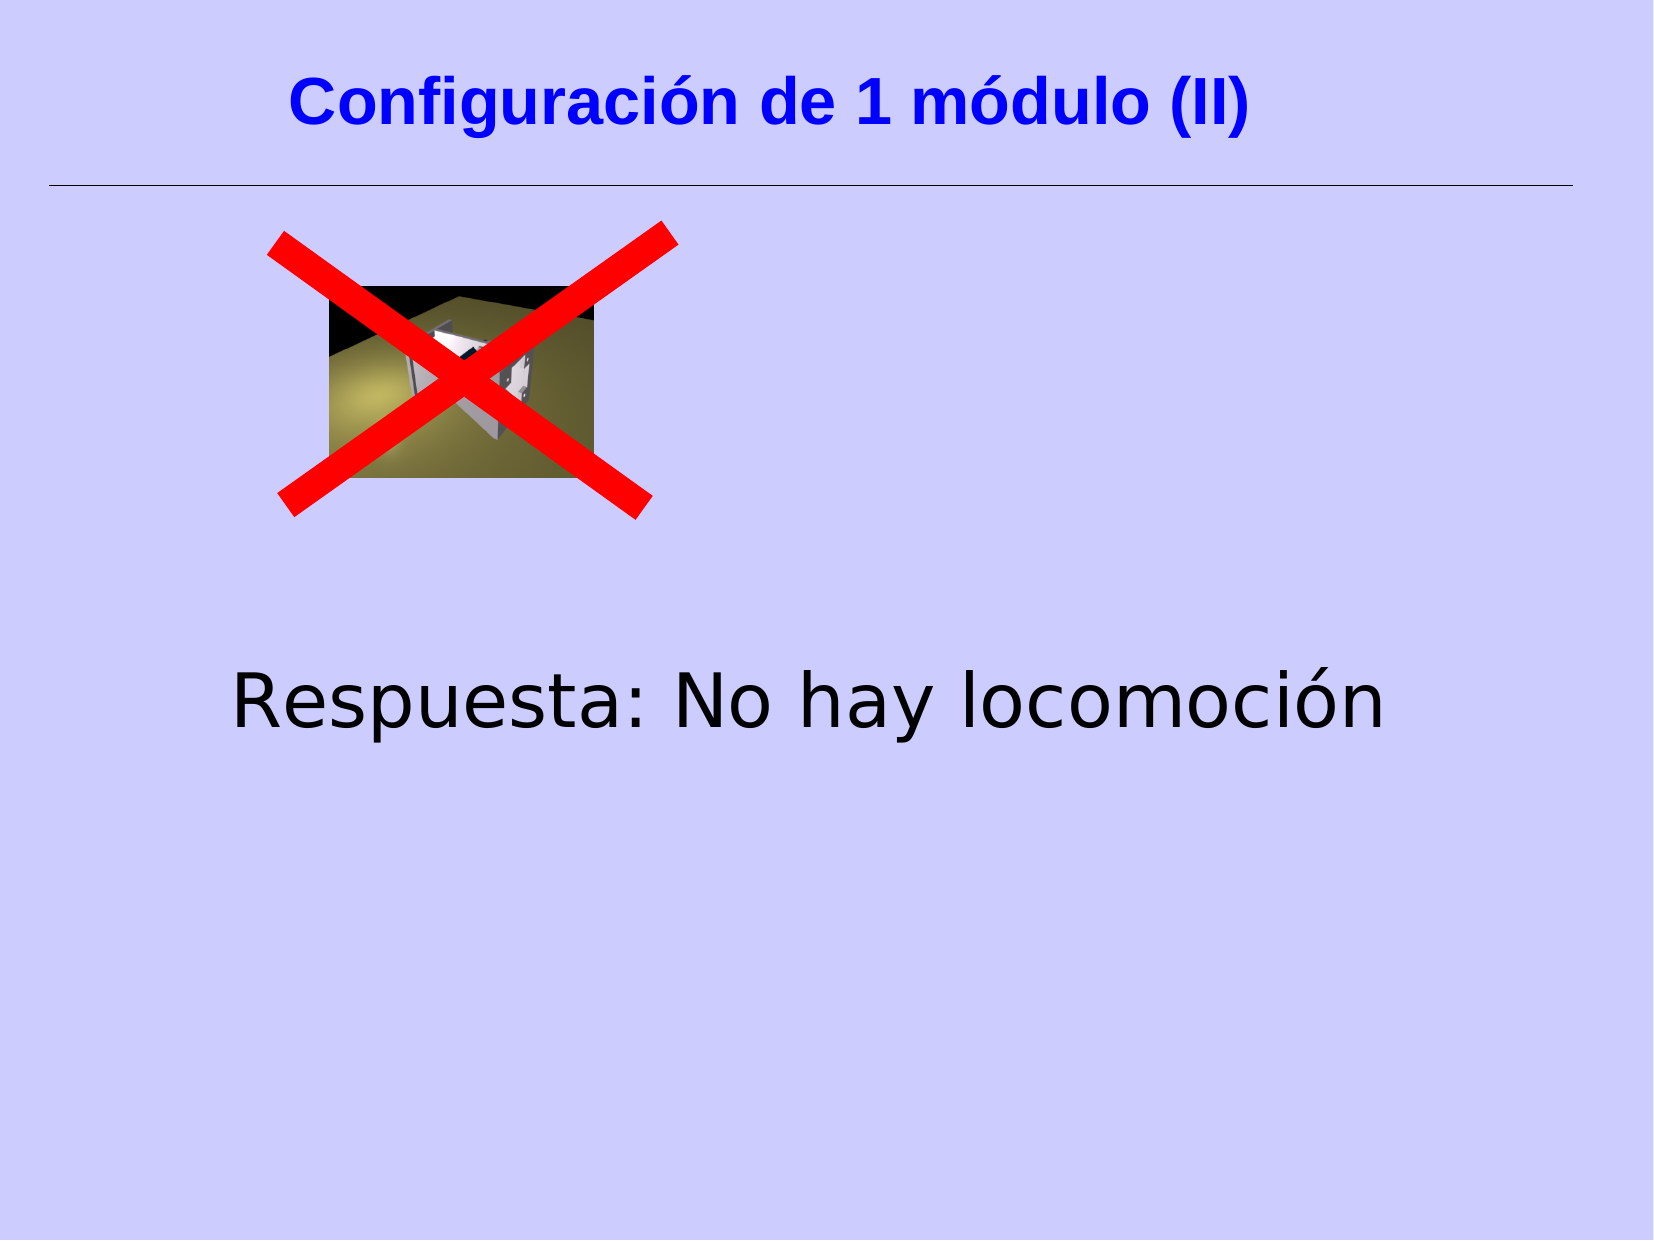

#
Configuración de 1 módulo (II)
Respuesta: No hay locomoción